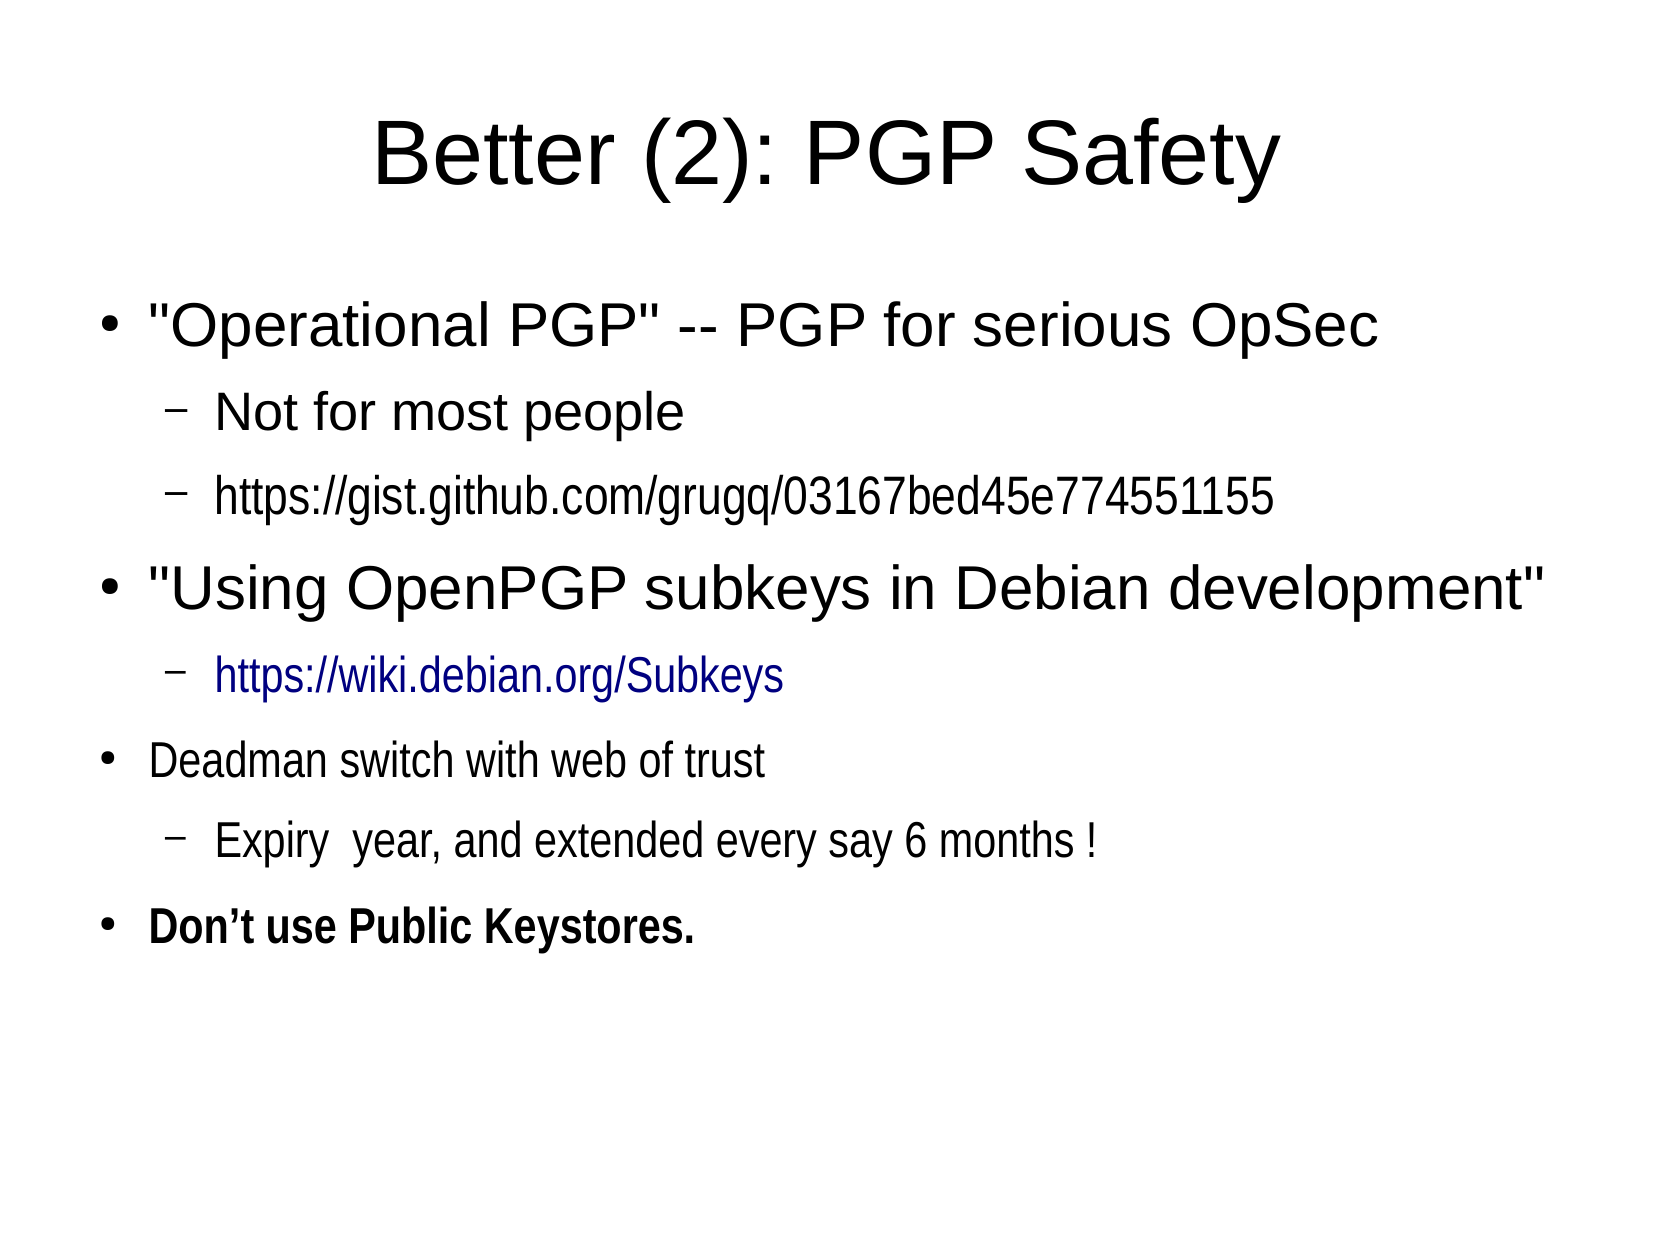

# Better (2): PGP Safety
"Operational PGP" -- PGP for serious OpSec
Not for most people
https://gist.github.com/grugq/03167bed45e774551155
"Using OpenPGP subkeys in Debian development"
https://wiki.debian.org/Subkeys
Deadman switch with web of trust
Expiry year, and extended every say 6 months !
Don’t use Public Keystores.